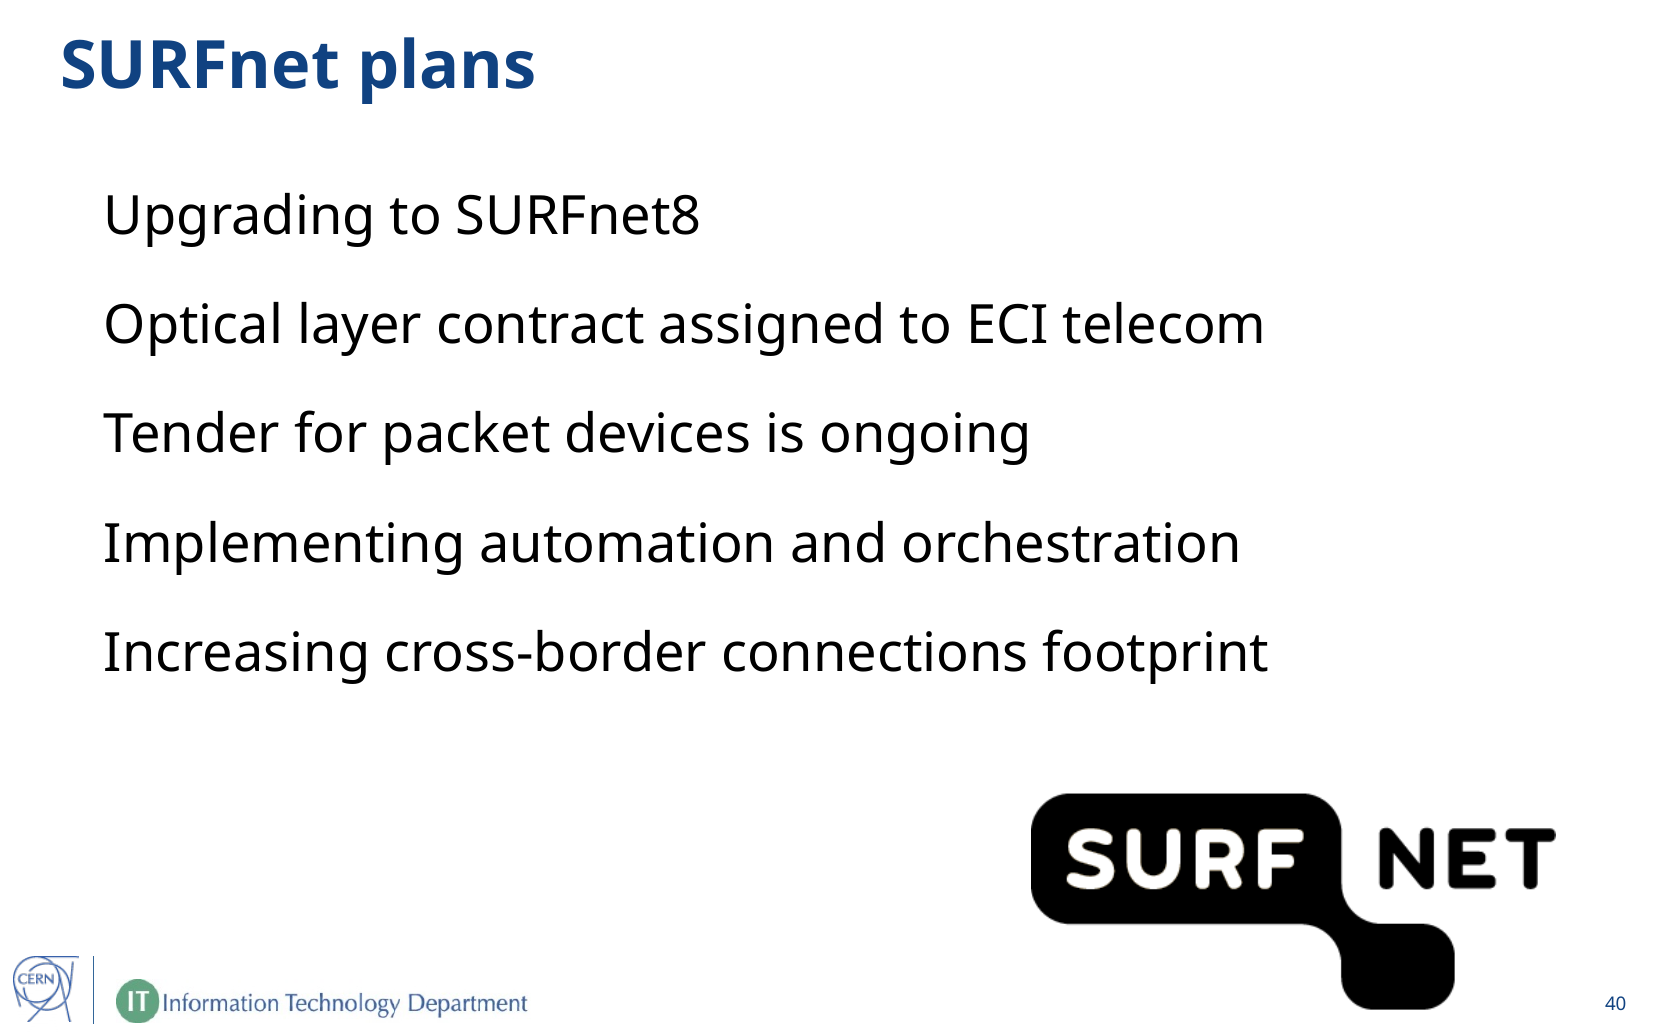

# SURFnet plans
Upgrading to SURFnet8
Optical layer contract assigned to ECI telecom
Tender for packet devices is ongoing
Implementing automation and orchestration
Increasing cross-border connections footprint